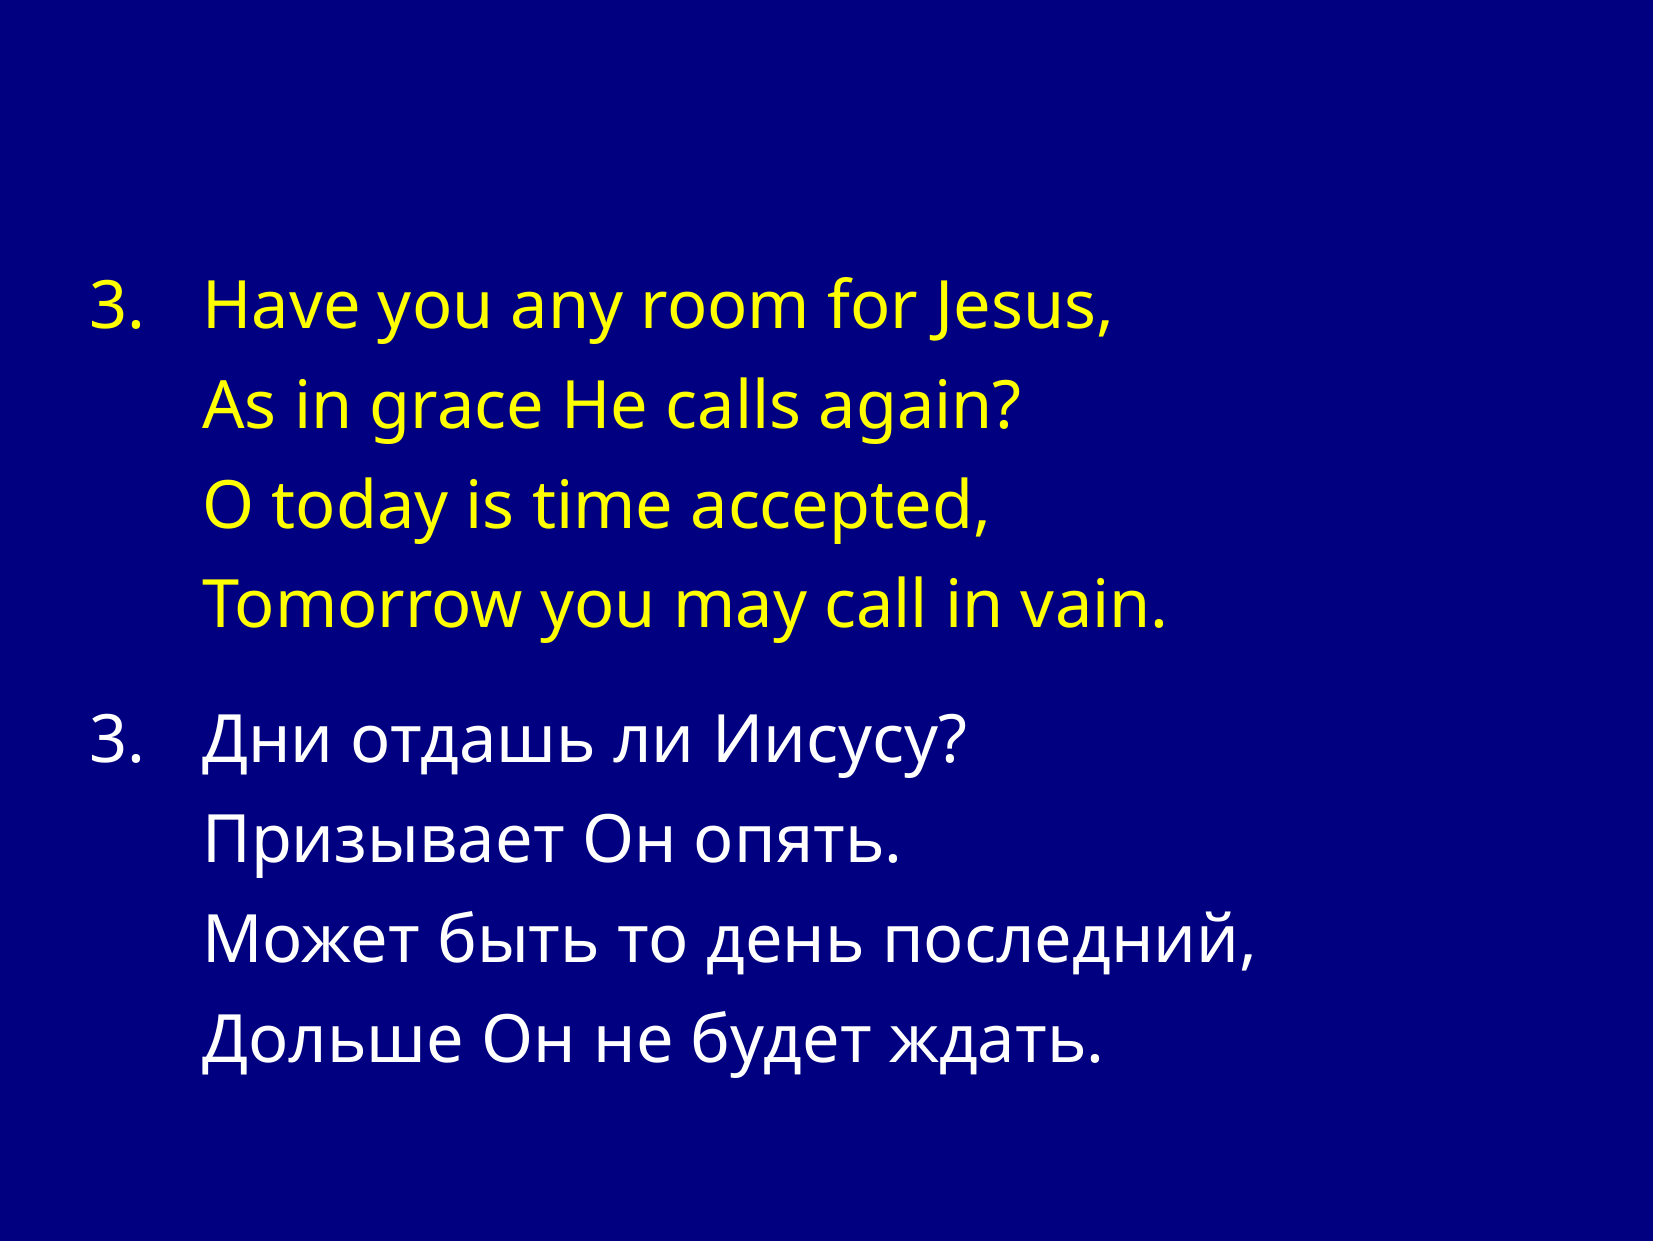

3.	Have you any room for Jesus,
	As in grace He calls again?
	O today is time accepted,
	Tomorrow you may call in vain.
3.	Дни отдашь ли Иисусу?
	Призывает Он опять.
	Может быть то день последний,
	Дольше Он не будет ждать.